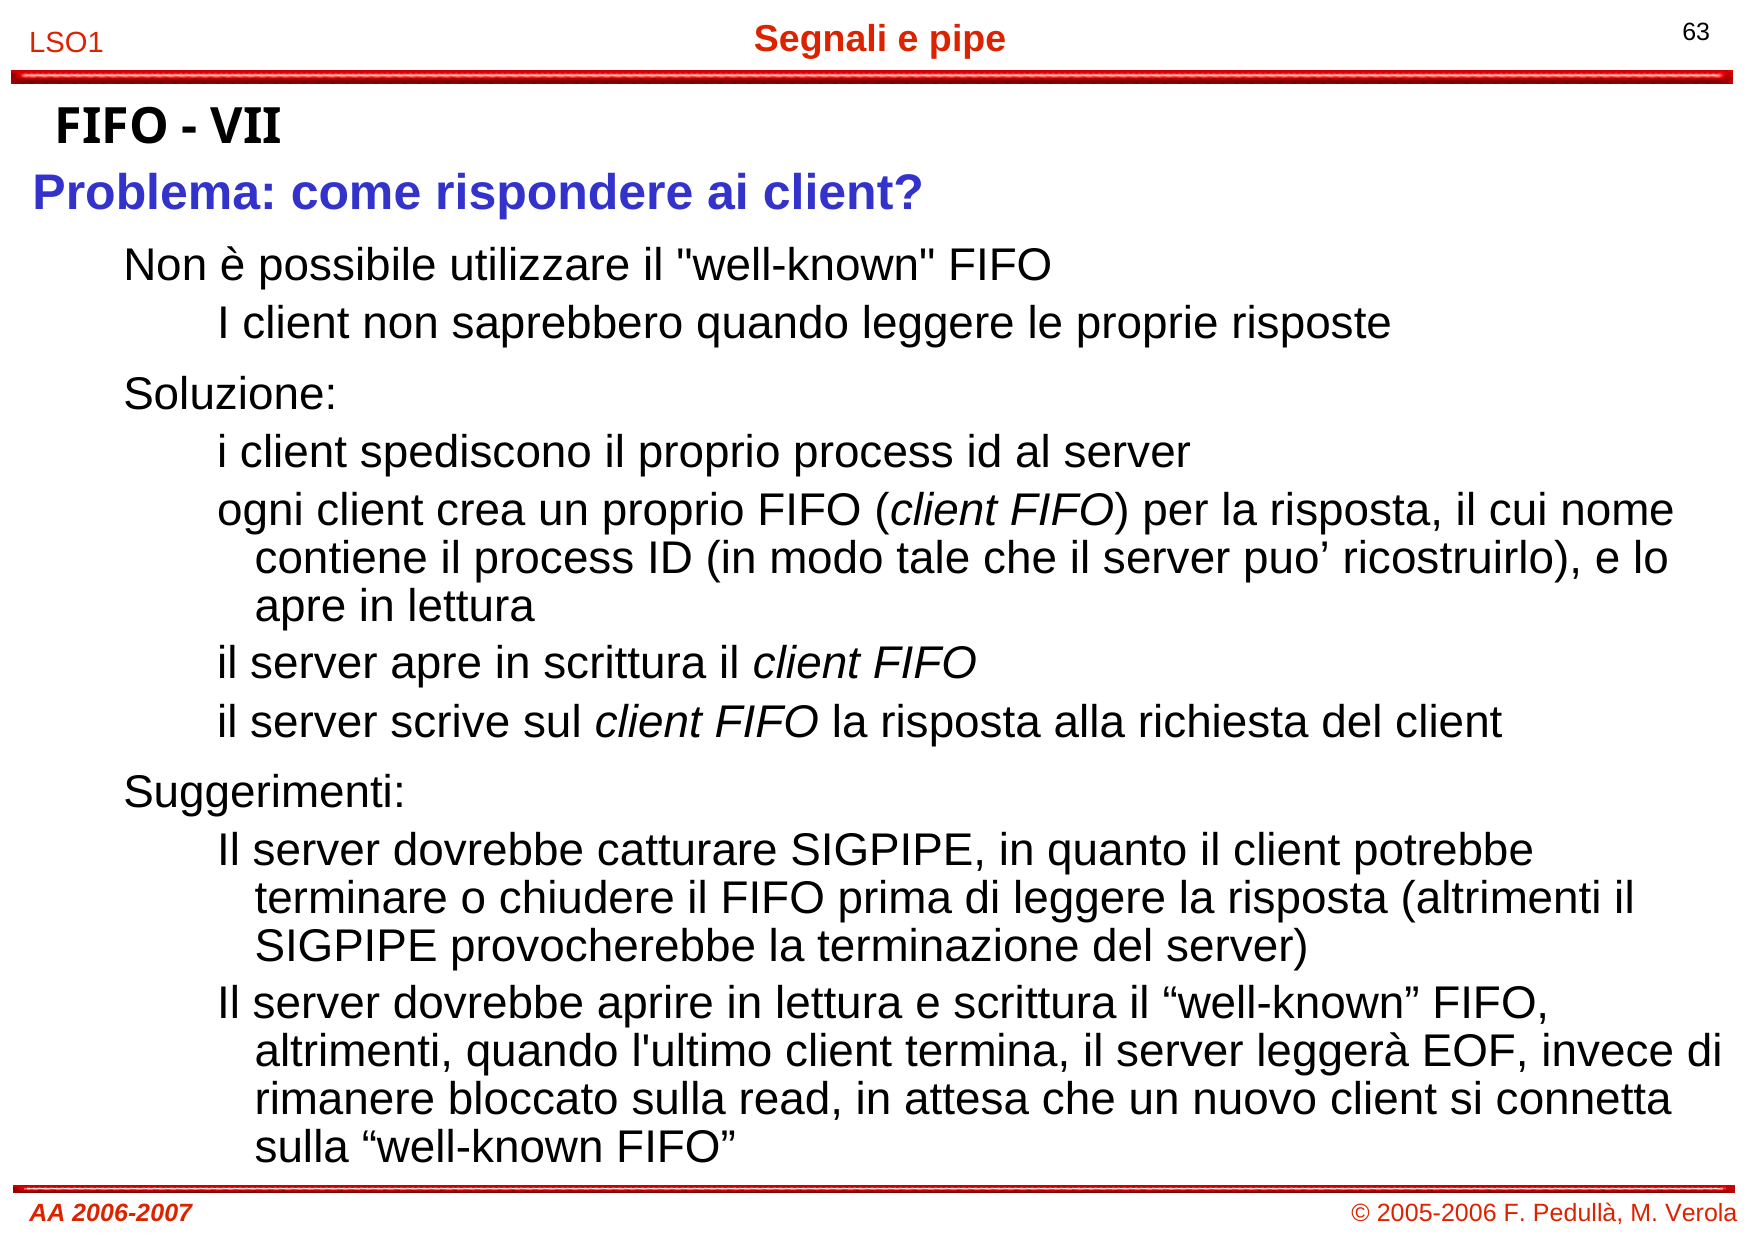

# FIFO - VII
Problema: come rispondere ai client?
Non è possibile utilizzare il "well-known" FIFO
I client non saprebbero quando leggere le proprie risposte
Soluzione:
i client spediscono il proprio process id al server
ogni client crea un proprio FIFO (client FIFO) per la risposta, il cui nome contiene il process ID (in modo tale che il server puo’ ricostruirlo), e lo apre in lettura
il server apre in scrittura il client FIFO
il server scrive sul client FIFO la risposta alla richiesta del client
Suggerimenti:
Il server dovrebbe catturare SIGPIPE, in quanto il client potrebbe terminare o chiudere il FIFO prima di leggere la risposta (altrimenti il SIGPIPE provocherebbe la terminazione del server)
Il server dovrebbe aprire in lettura e scrittura il “well-known” FIFO, altrimenti, quando l'ultimo client termina, il server leggerà EOF, invece di rimanere bloccato sulla read, in attesa che un nuovo client si connetta sulla “well-known FIFO”